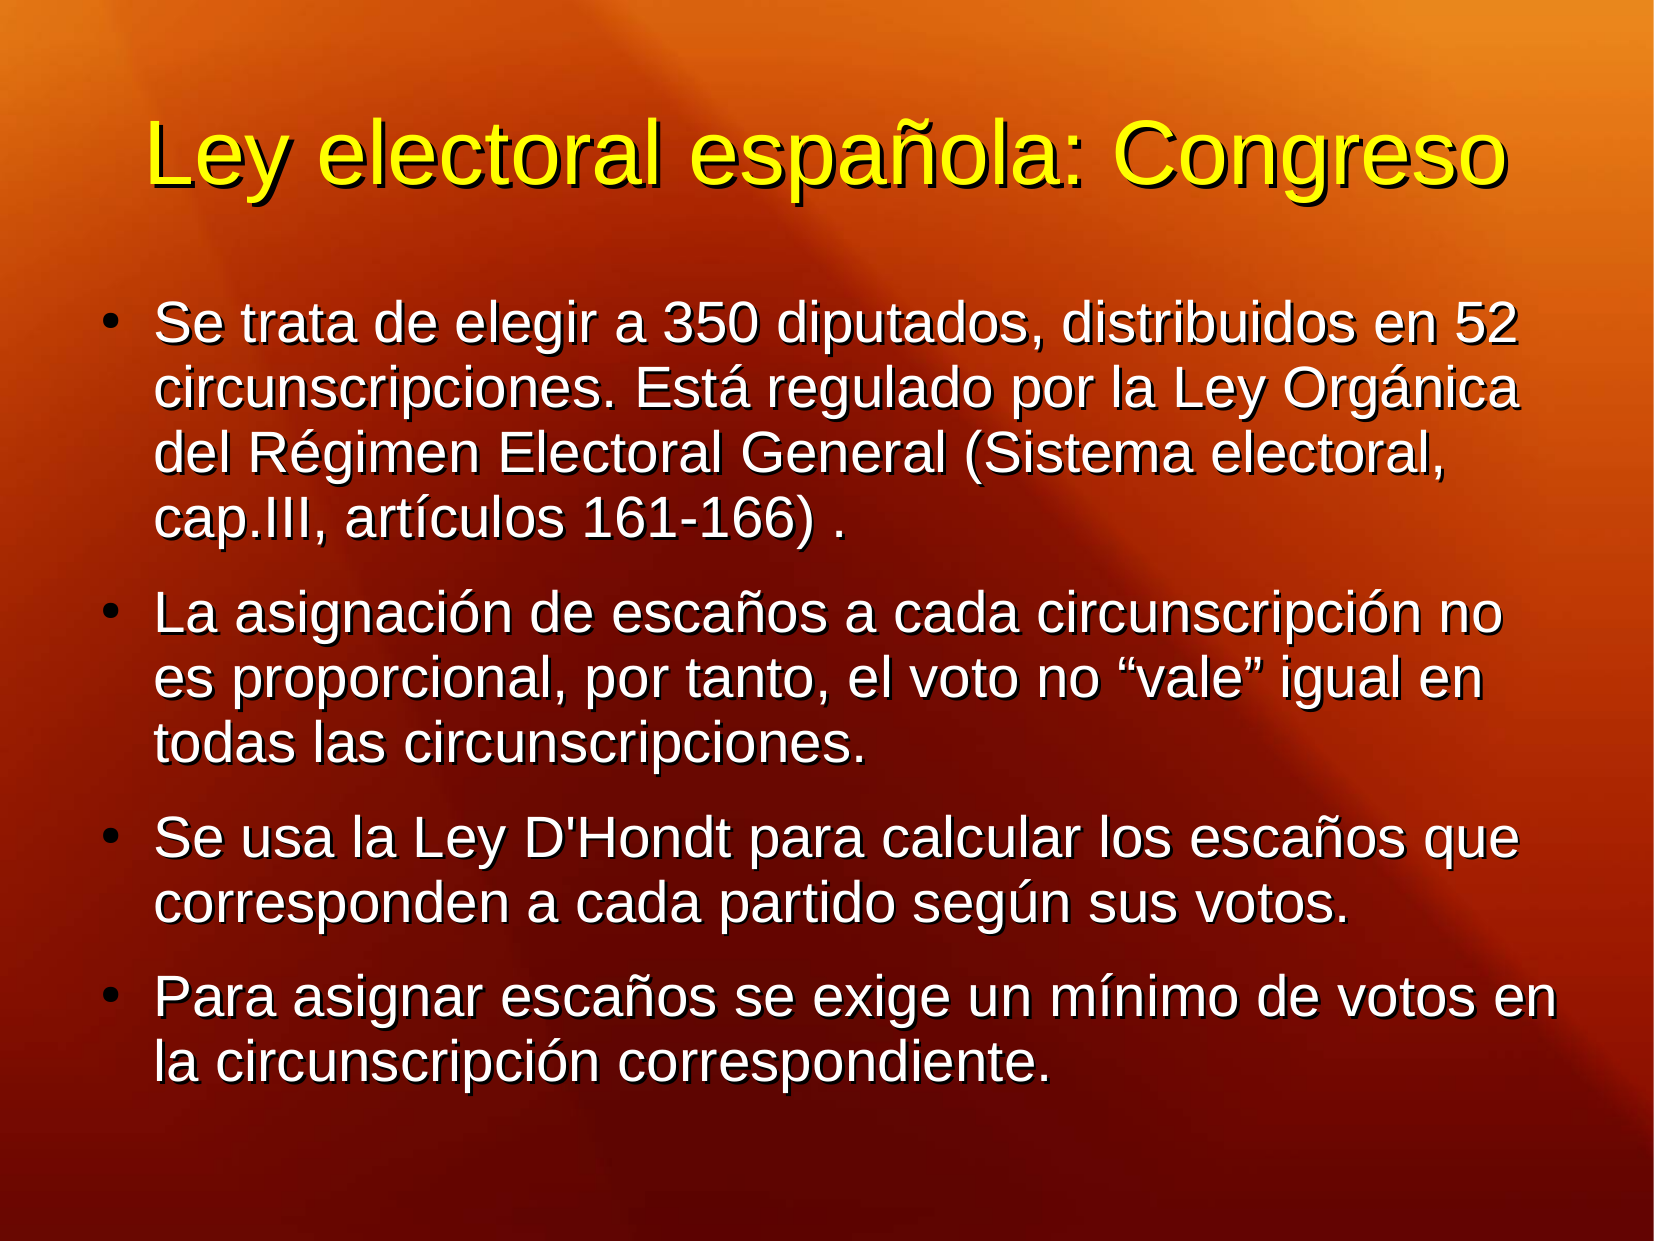

# Ley electoral española: Congreso
Se trata de elegir a 350 diputados, distribuidos en 52 circunscripciones. Está regulado por la Ley Orgánica del Régimen Electoral General (Sistema electoral, cap.III, artículos 161-166) .
La asignación de escaños a cada circunscripción no es proporcional, por tanto, el voto no “vale” igual en todas las circunscripciones.
Se usa la Ley D'Hondt para calcular los escaños que corresponden a cada partido según sus votos.
Para asignar escaños se exige un mínimo de votos en la circunscripción correspondiente.